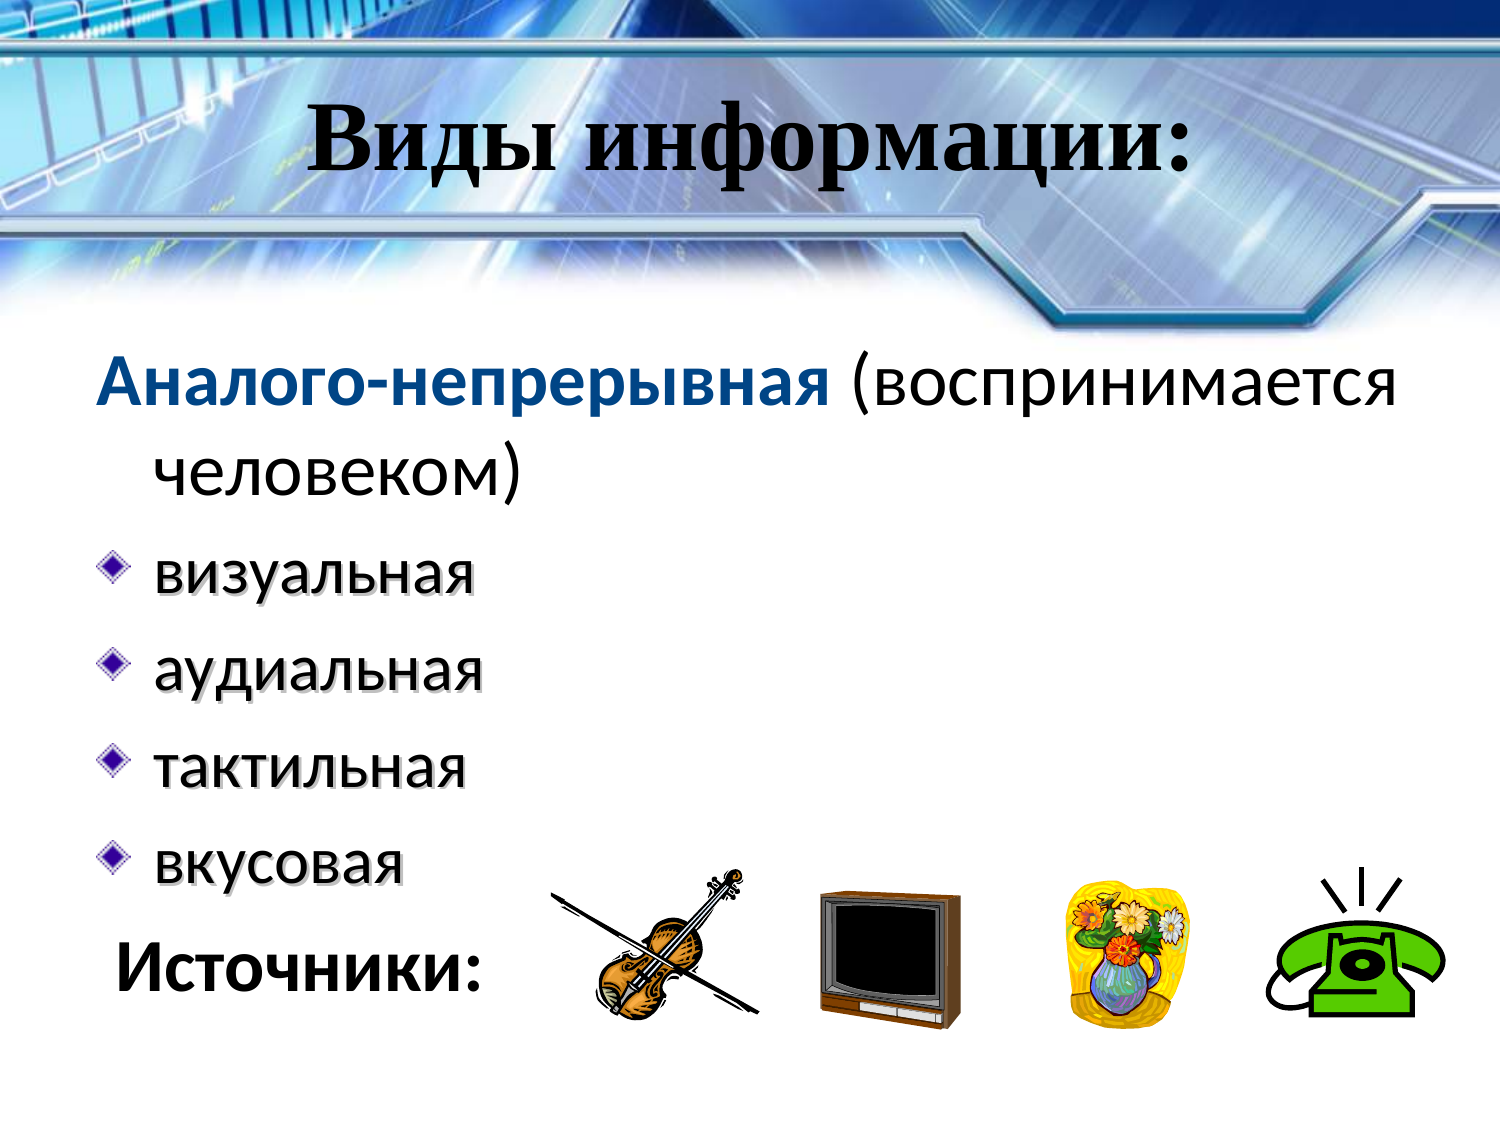

Виды информации:
# Аналого-непрерывная (воспринимается человеком)
визуальная
аудиальная
тактильная
вкусовая
 Источники: